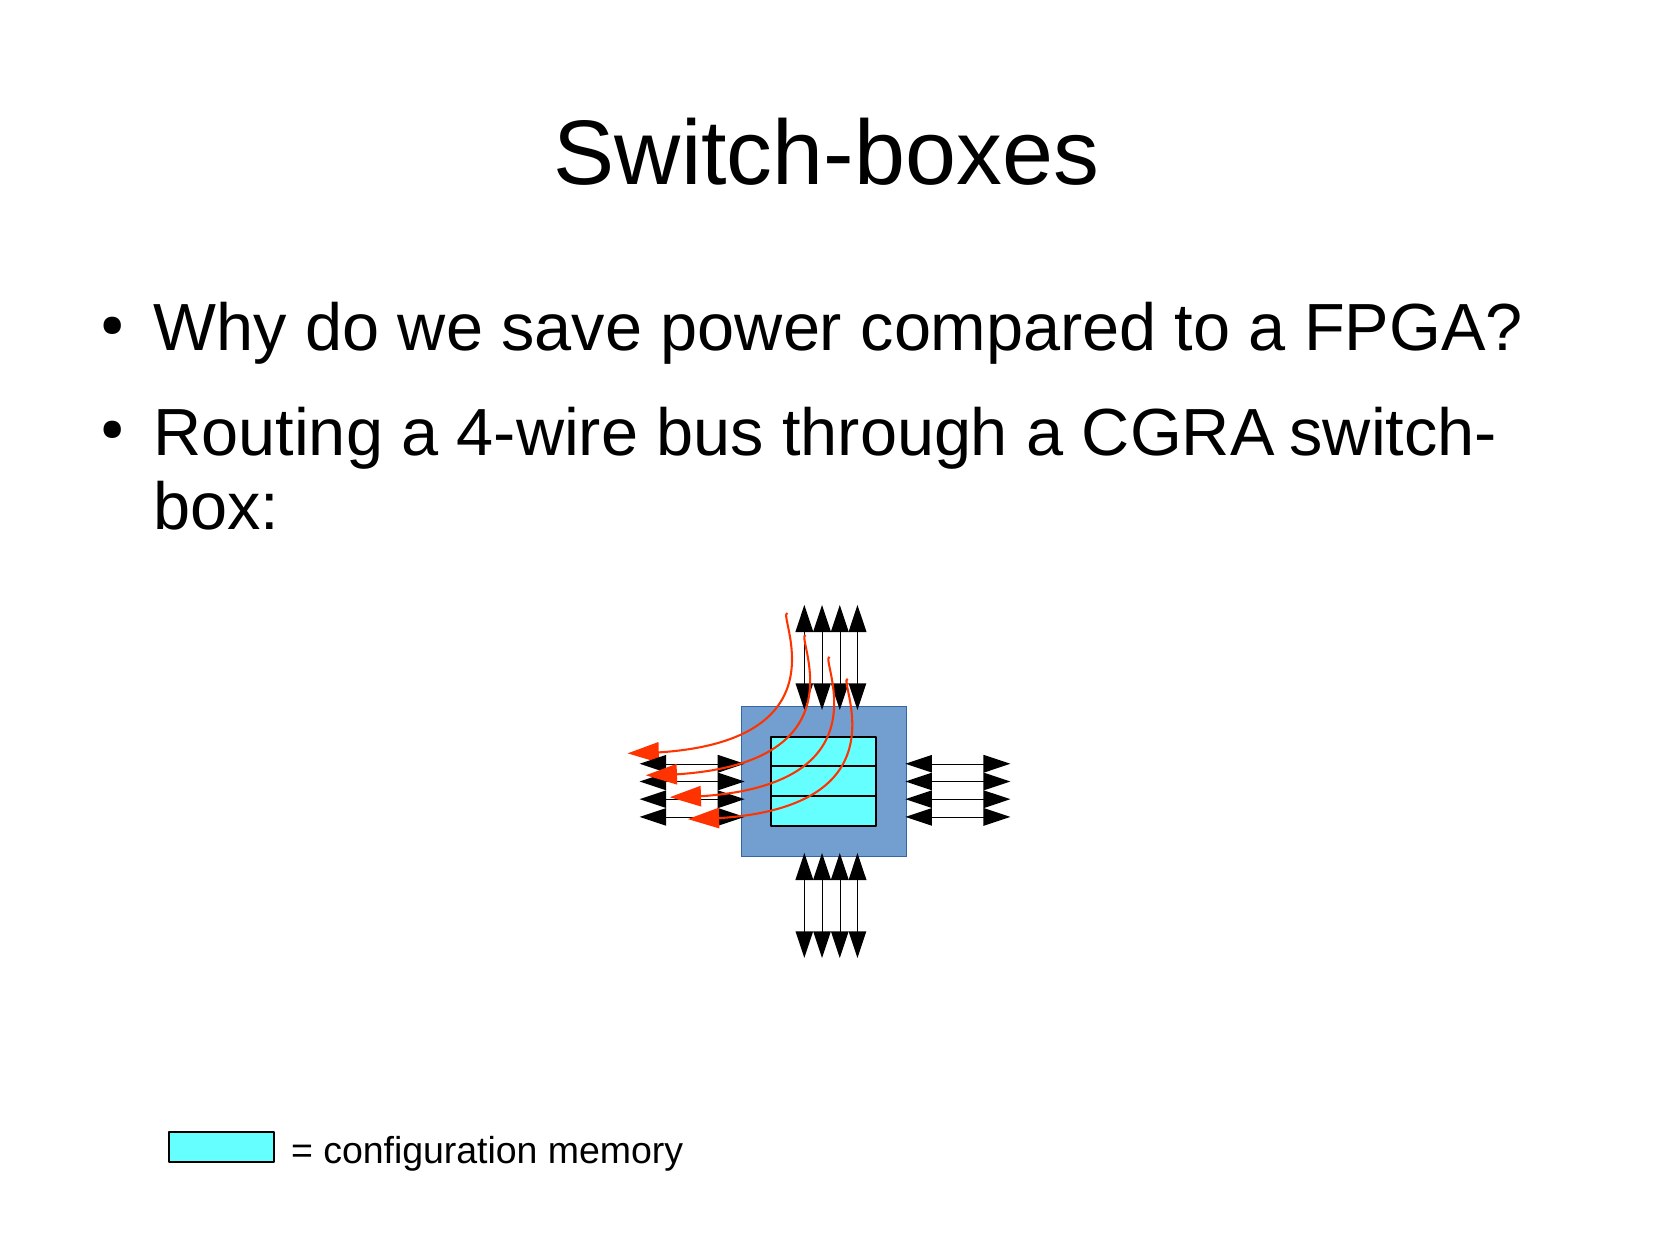

# Switch-boxes
Why do we save power compared to a FPGA?
Routing a 4-wire bus through a CGRA switch-box:
= configuration memory